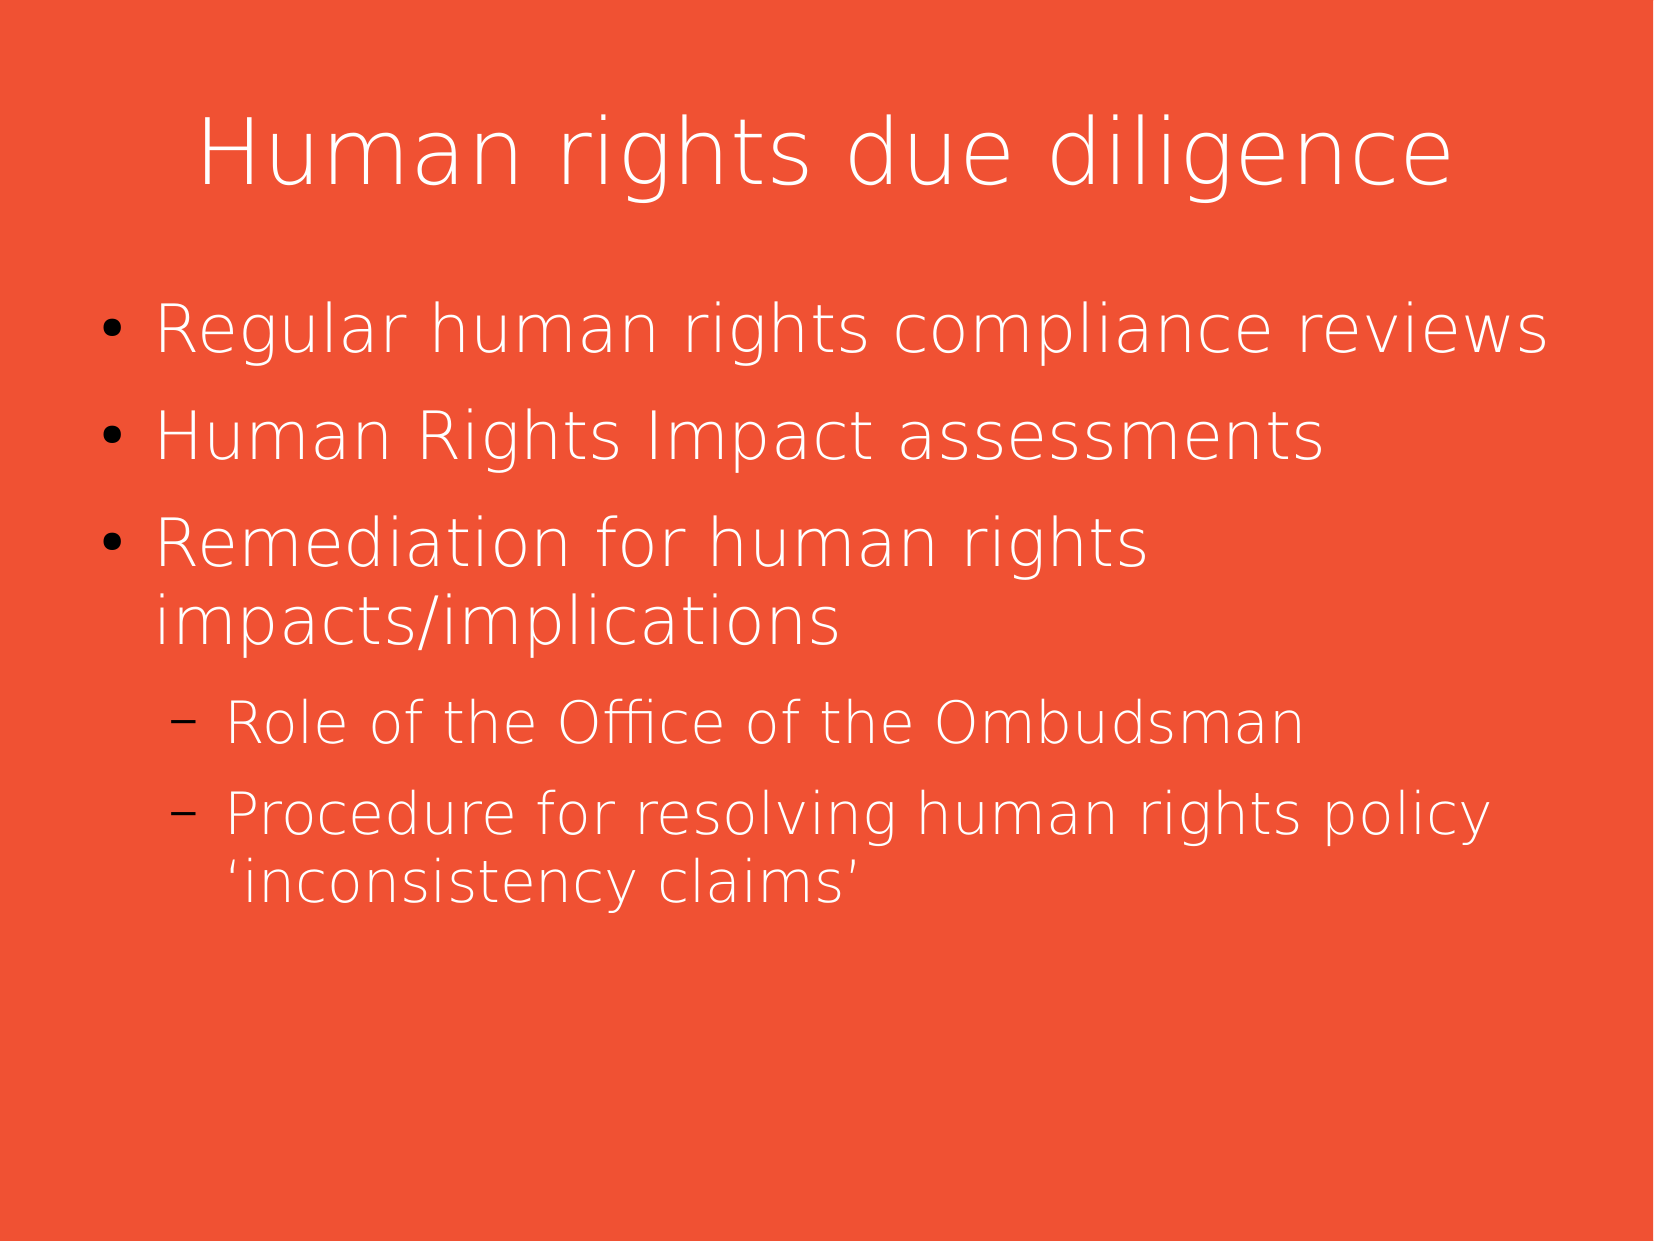

# Human rights due diligence
Regular human rights compliance reviews
Human Rights Impact assessments
Remediation for human rights impacts/implications
Role of the Office of the Ombudsman
Procedure for resolving human rights policy ‘inconsistency claims’